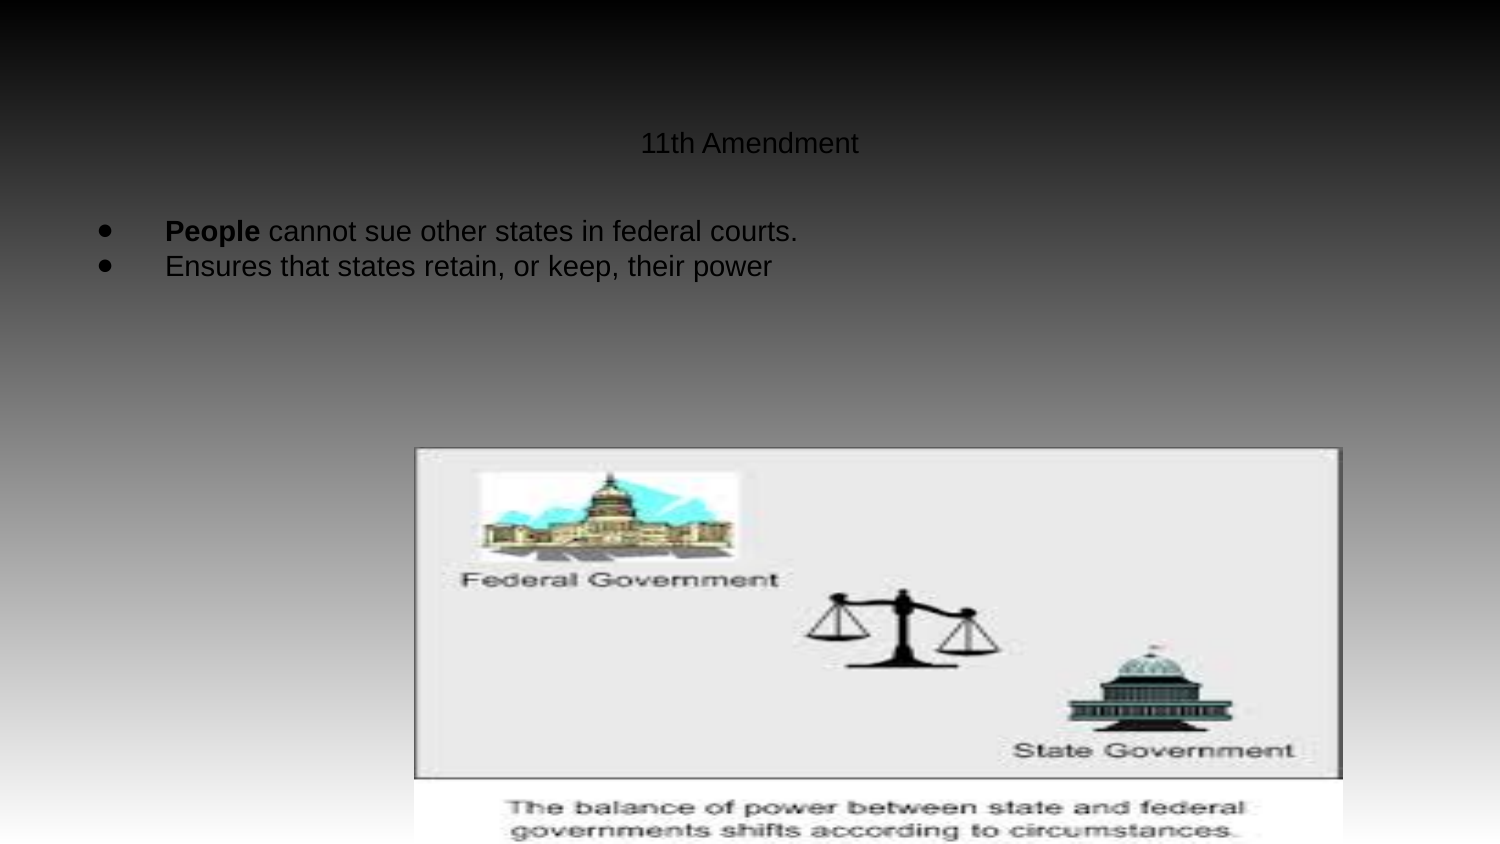

# 11th Amendment
People cannot sue other states in federal courts.
Ensures that states retain, or keep, their power